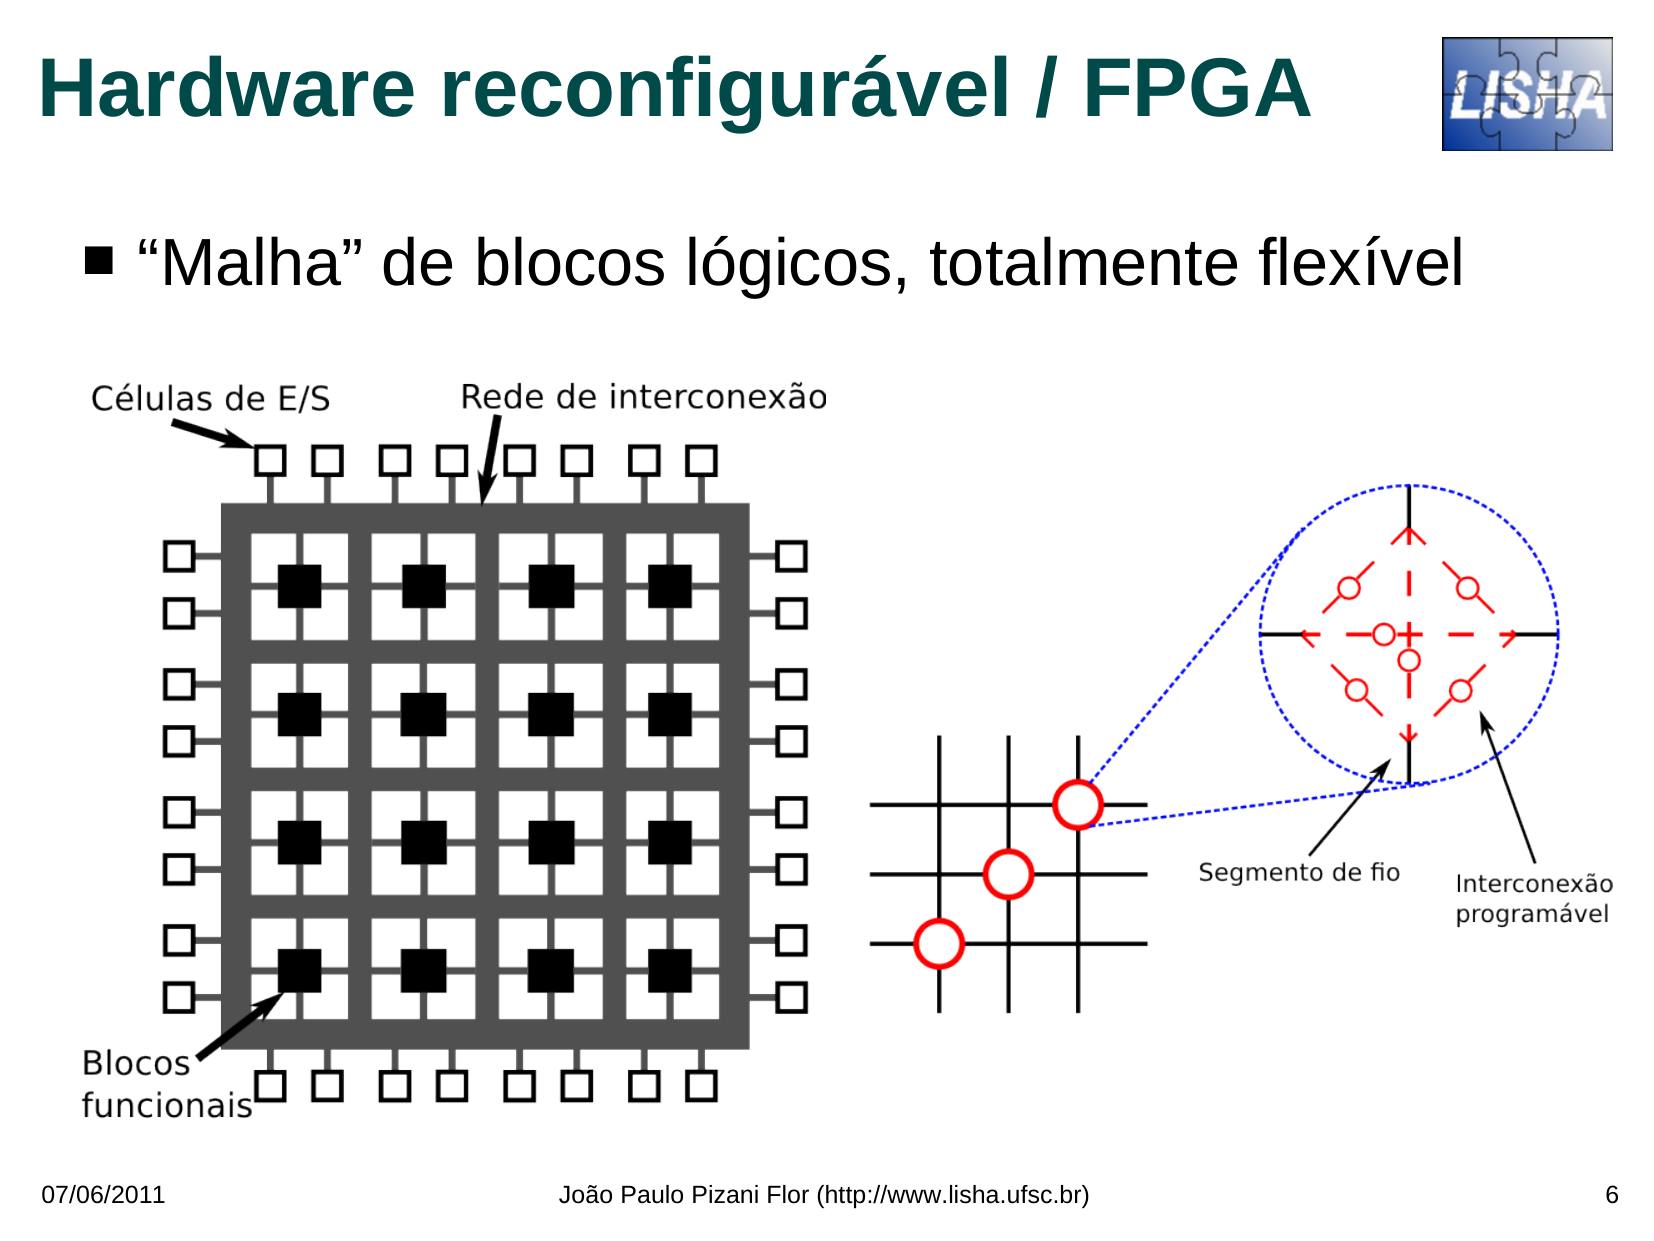

# Hardware reconfigurável / FPGA
“Malha” de blocos lógicos, totalmente flexível